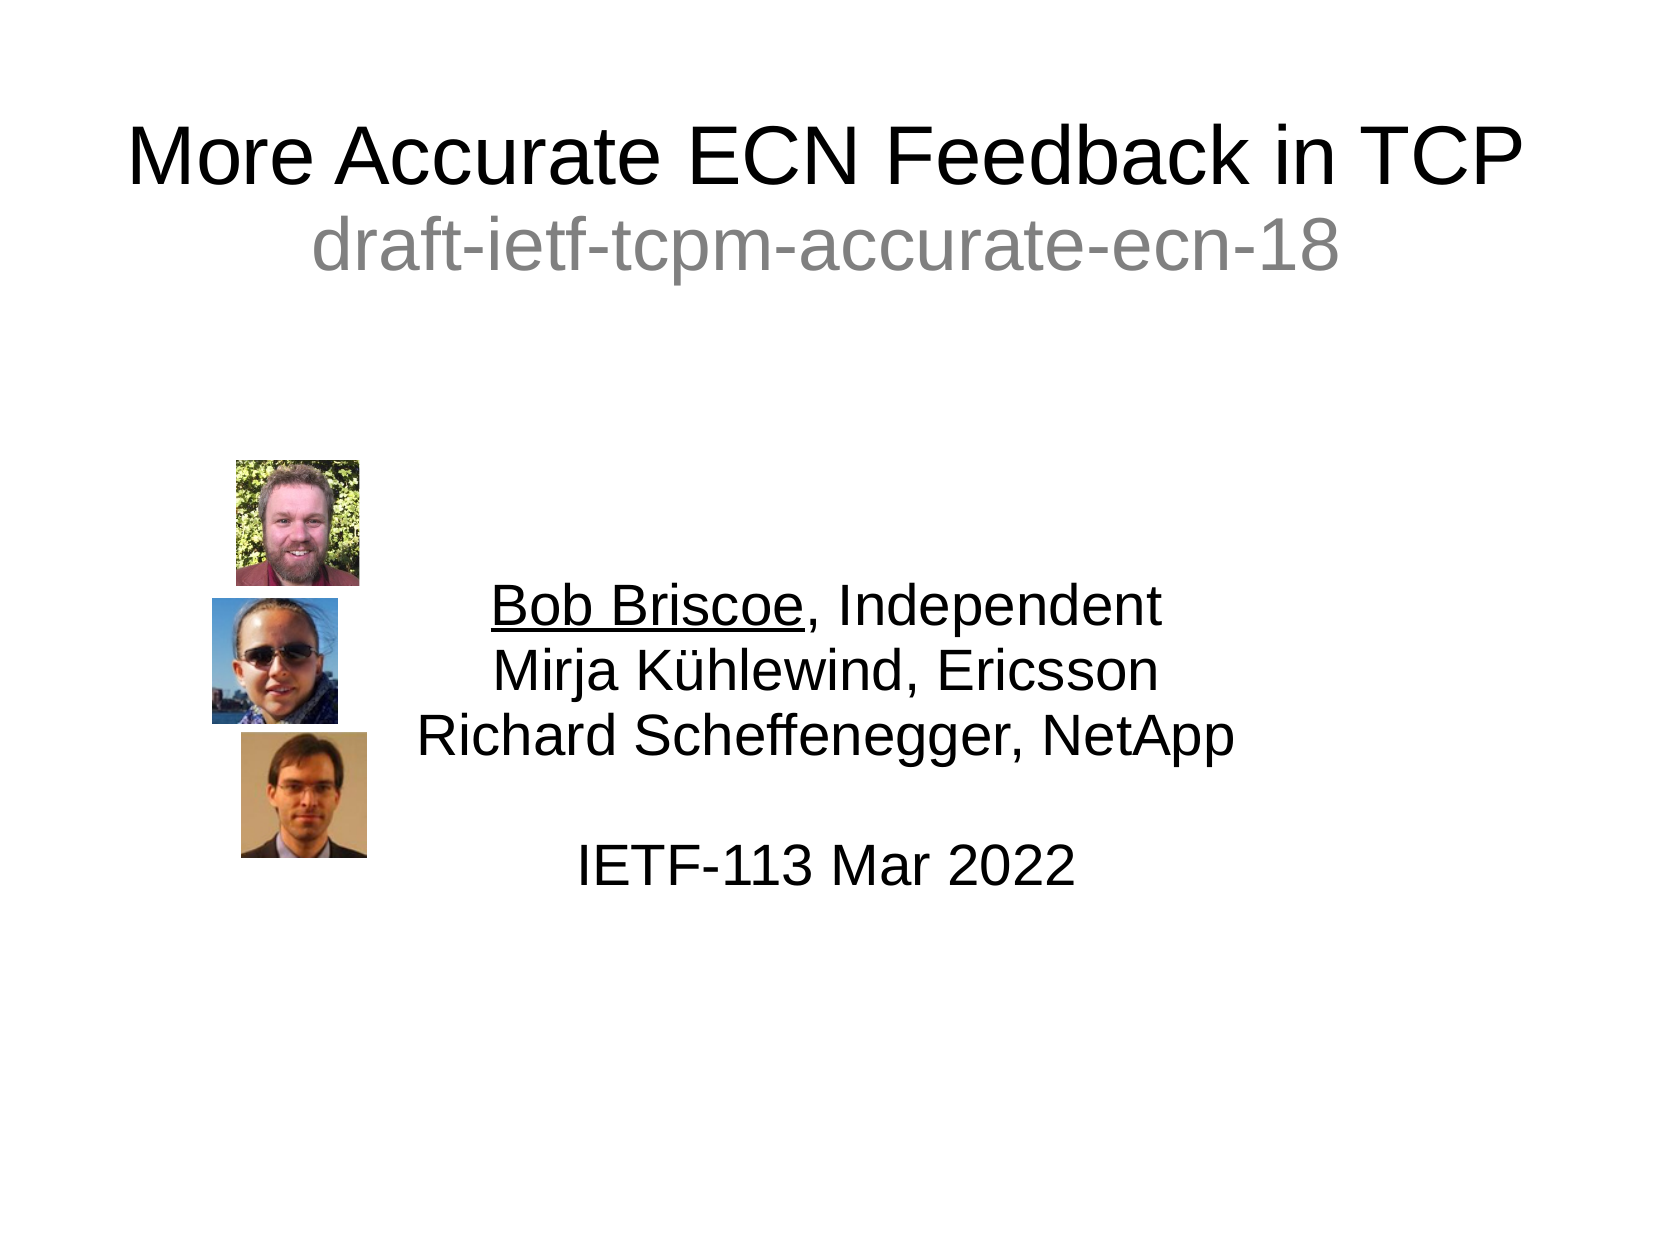

# More Accurate ECN Feedback in TCP draft-ietf-tcpm-accurate-ecn-18
Bob Briscoe, Independent
Mirja Kühlewind, Ericsson
Richard Scheffenegger, NetApp
IETF-113 Mar 2022